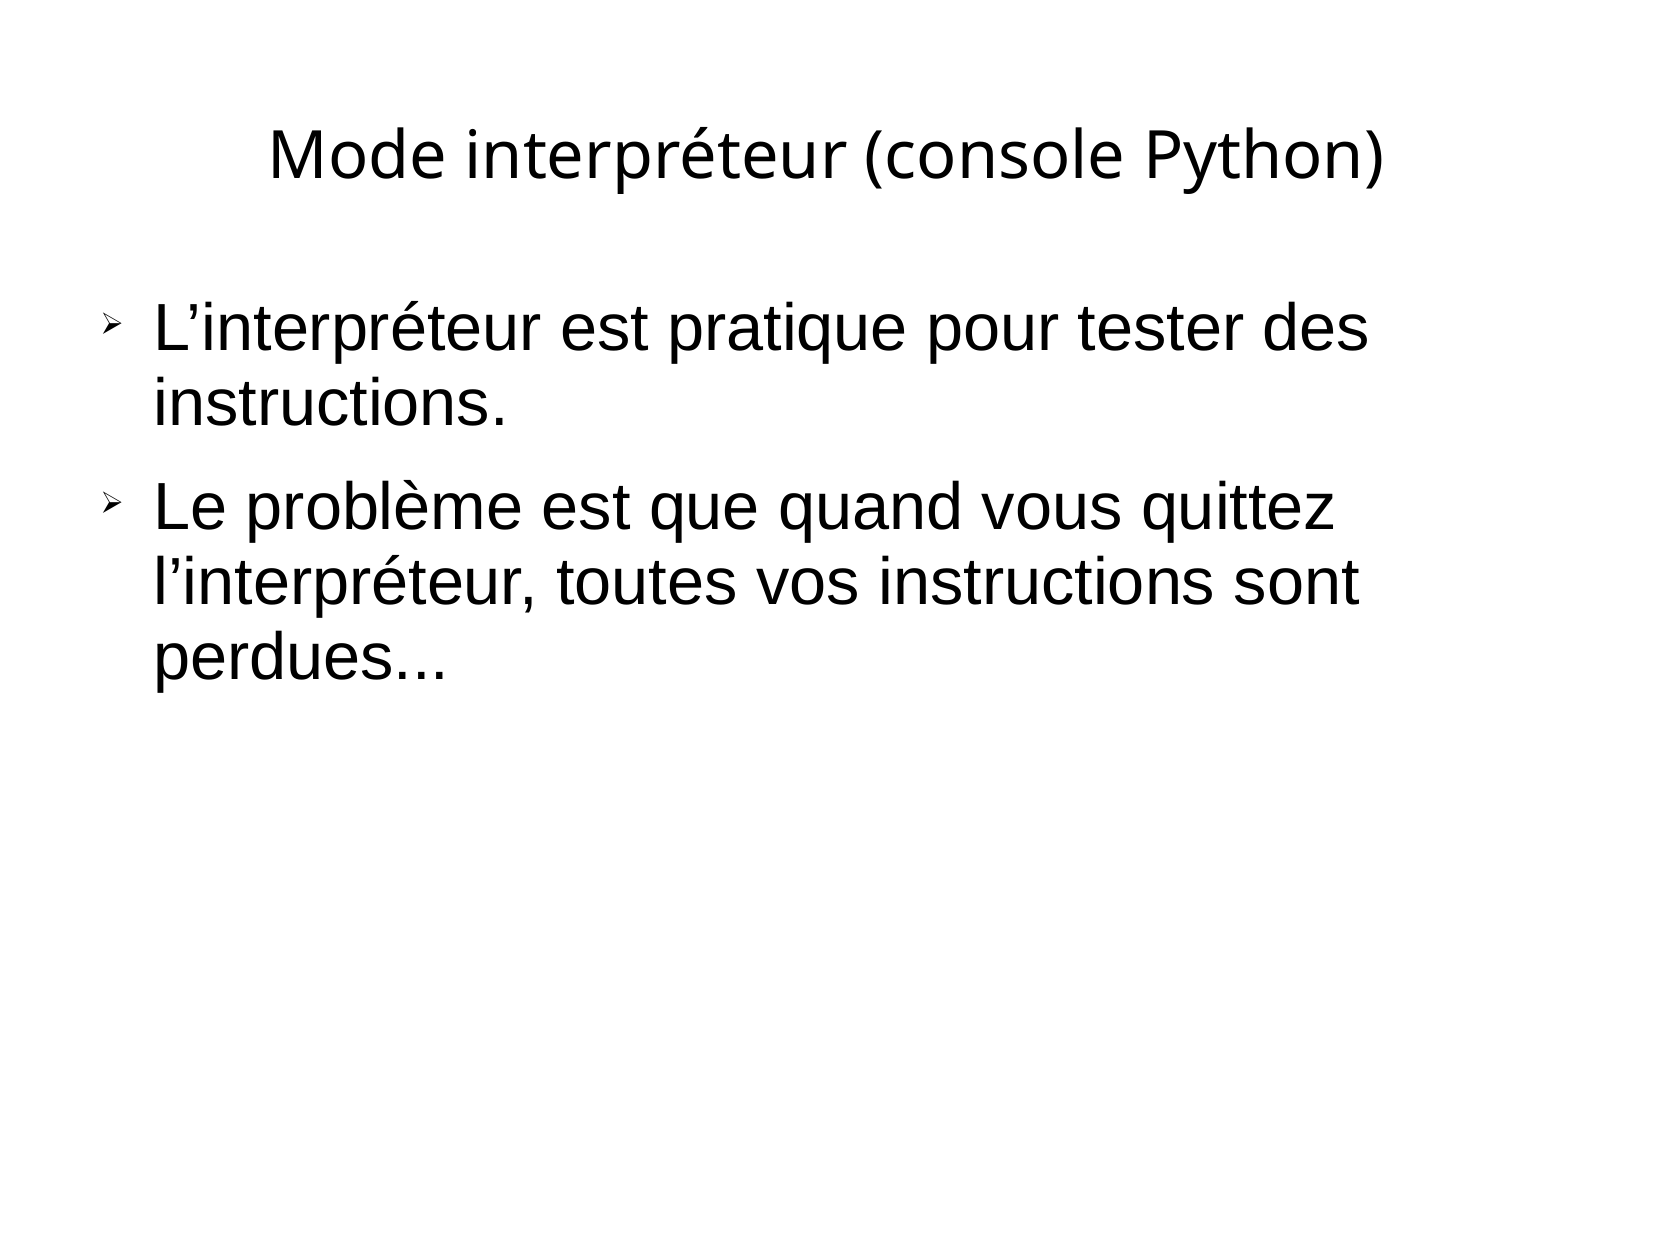

# Mode interpréteur (console Python)
L’interpréteur est pratique pour tester des instructions.
Le problème est que quand vous quittez l’interpréteur, toutes vos instructions sont perdues...